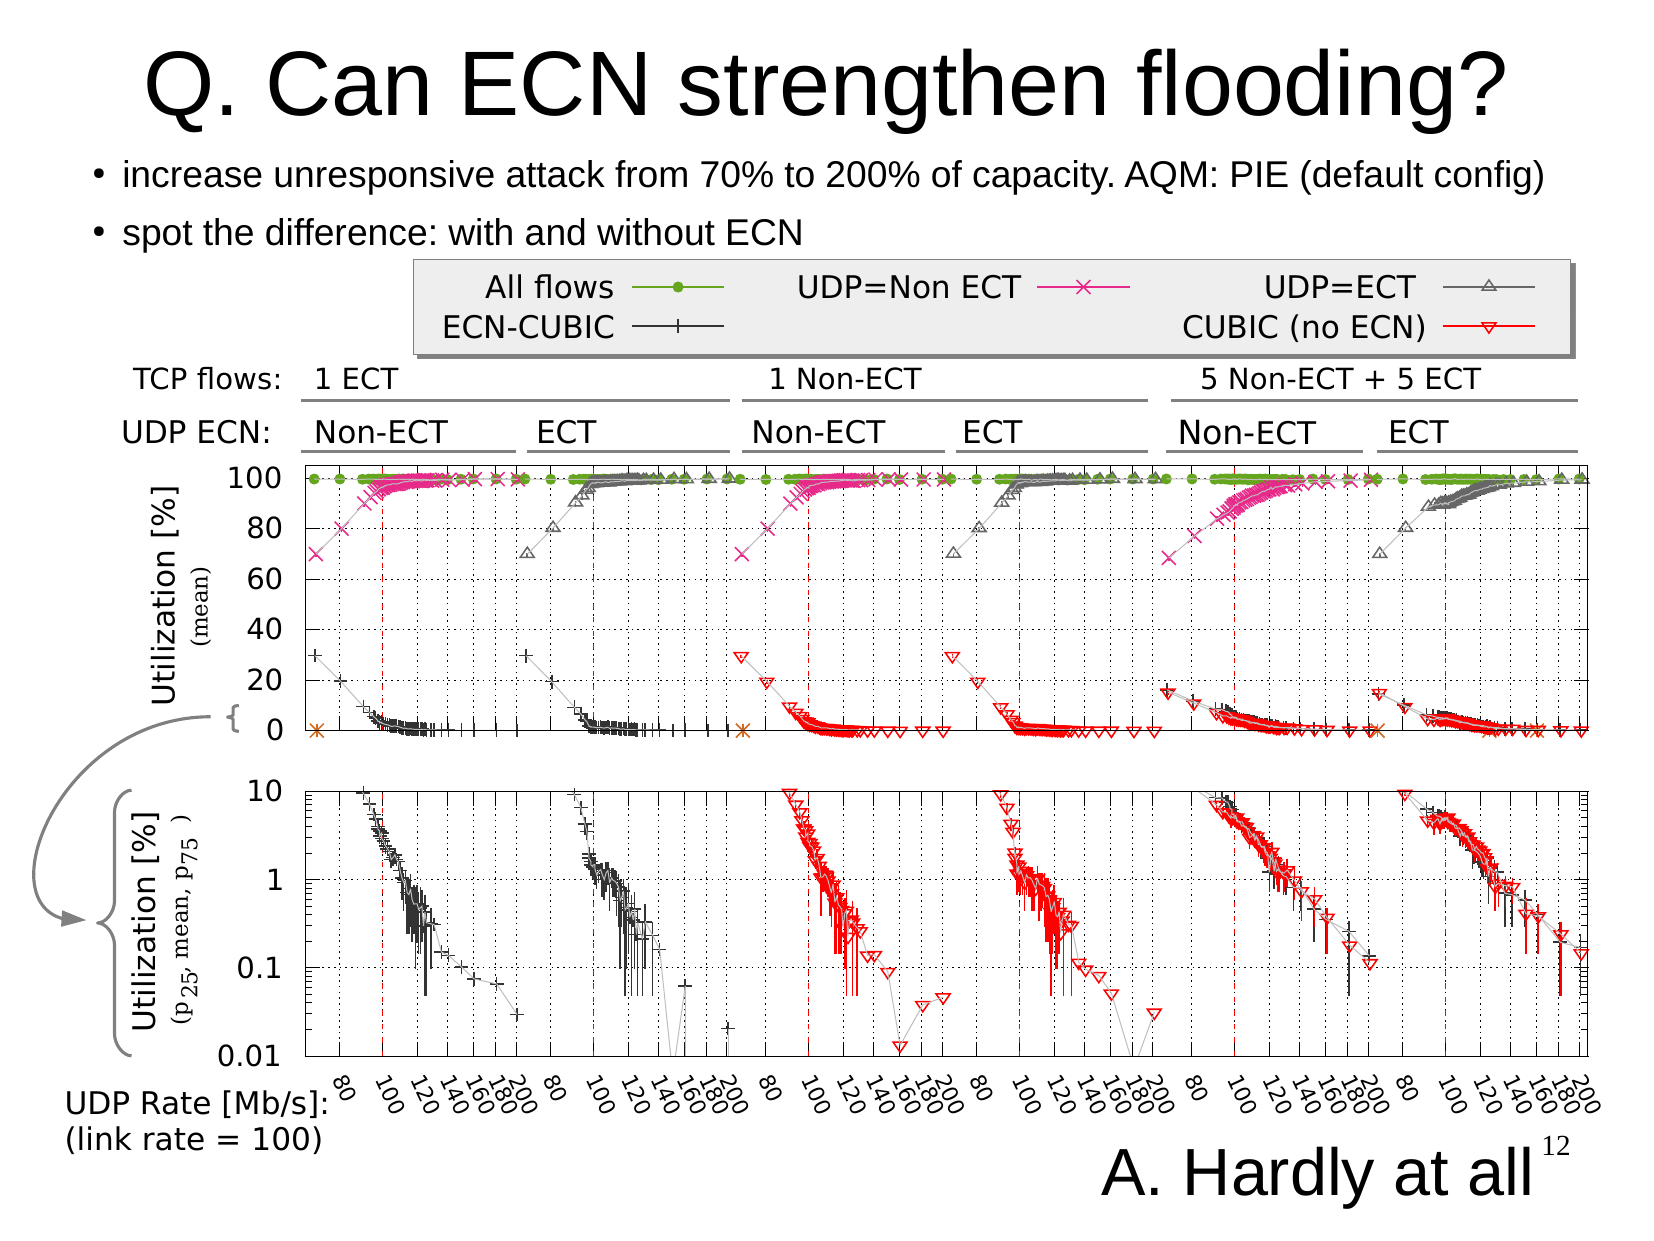

# Q. Can ECN strengthen flooding?
increase unresponsive attack from 70% to 200% of capacity. AQM: PIE (default config)
spot the difference: with and without ECN
All ﬂows
UDP=Non ECT
UDP=ECT
ECN-CUBIC
CUBIC (no ECN)
TCP ﬂows:
1 ECT
1 Non-ECT
5 Non-ECT + 5 ECT
UDP ECN:
Non-ECT
ECT
Non-ECT
ECT
Non-ECT
ECT
 100
 80
 60
(mean)
Utilization [%]
 40
 20
 0
 10
)
75
 1
, mean, p
Utilization [%]
 0.1
25
(p
 0.01
80
80
80
80
80
80
100
120
140
160
180
200
100
120
140
160
180
200
100
120
140
160
180
200
100
120
140
160
180
200
100
120
140
160
180
200
100
120
140
160
180
200
UDP Rate [Mb/s]:
(link rate = 100)
A. Hardly at all
12